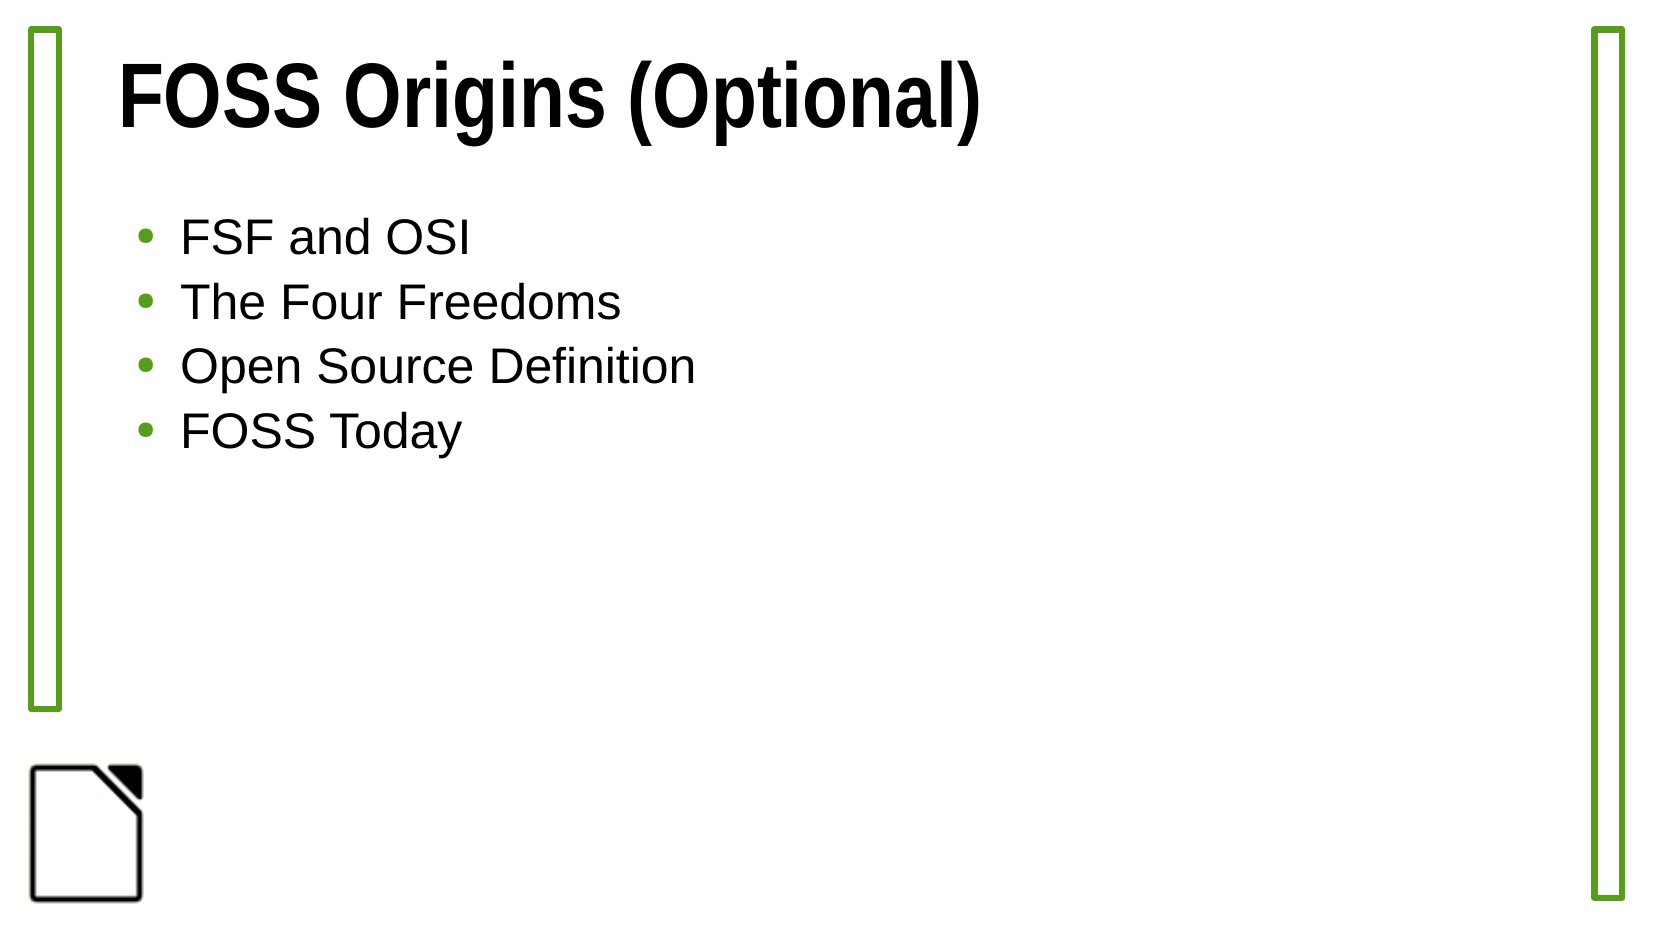

# FOSS Origins (Optional)
FSF and OSI
The Four Freedoms
Open Source Definition
FOSS Today